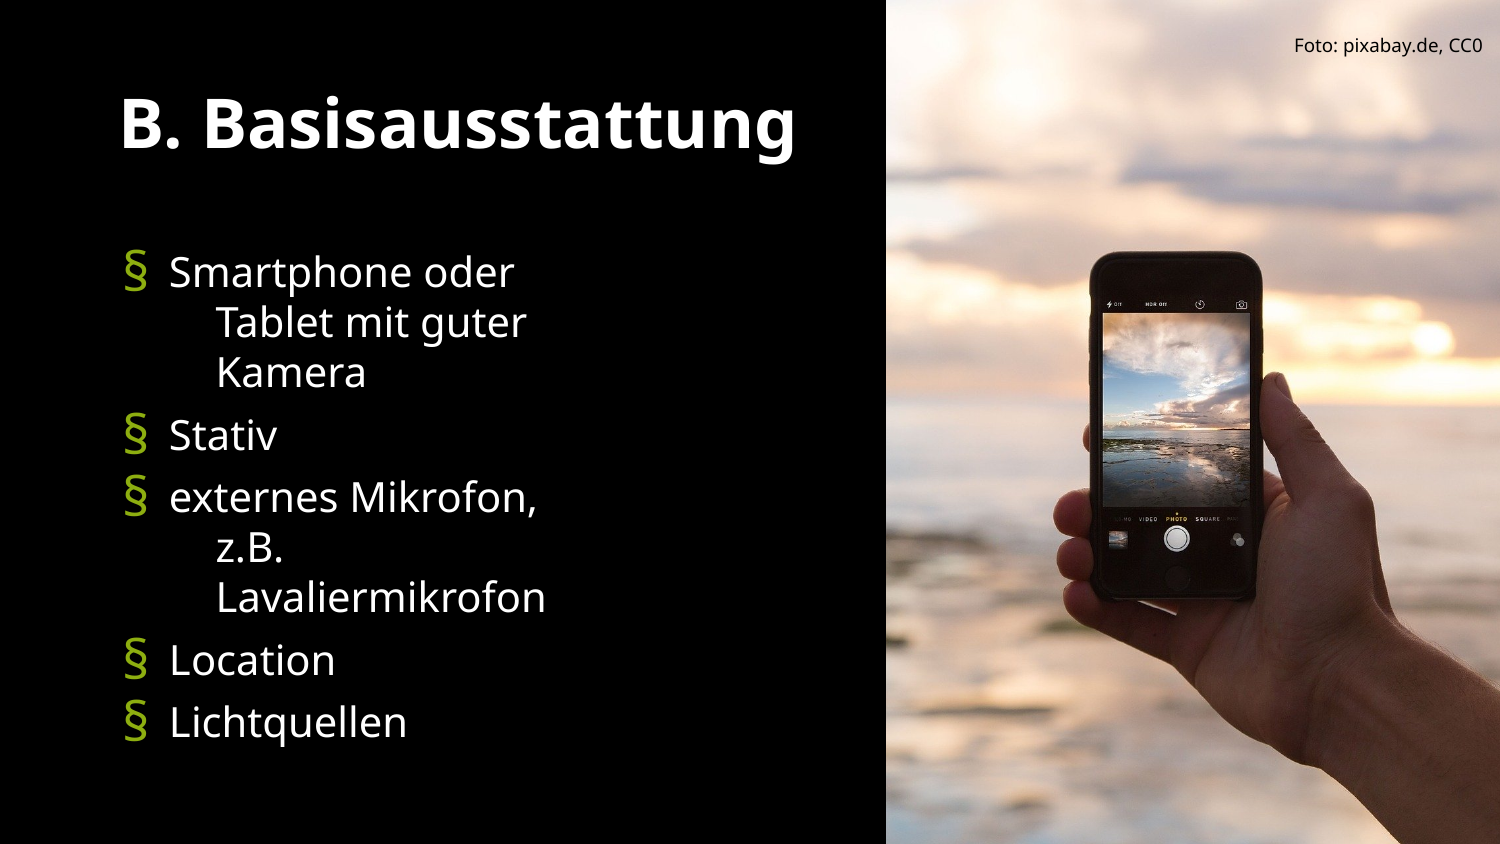

Foto: pixabay.de, CC0
# B. Basisausstattung
Smartphone oder Tablet mit guter Kamera
Stativ
externes Mikrofon, z.B. Lavaliermikrofon
Location
Lichtquellen